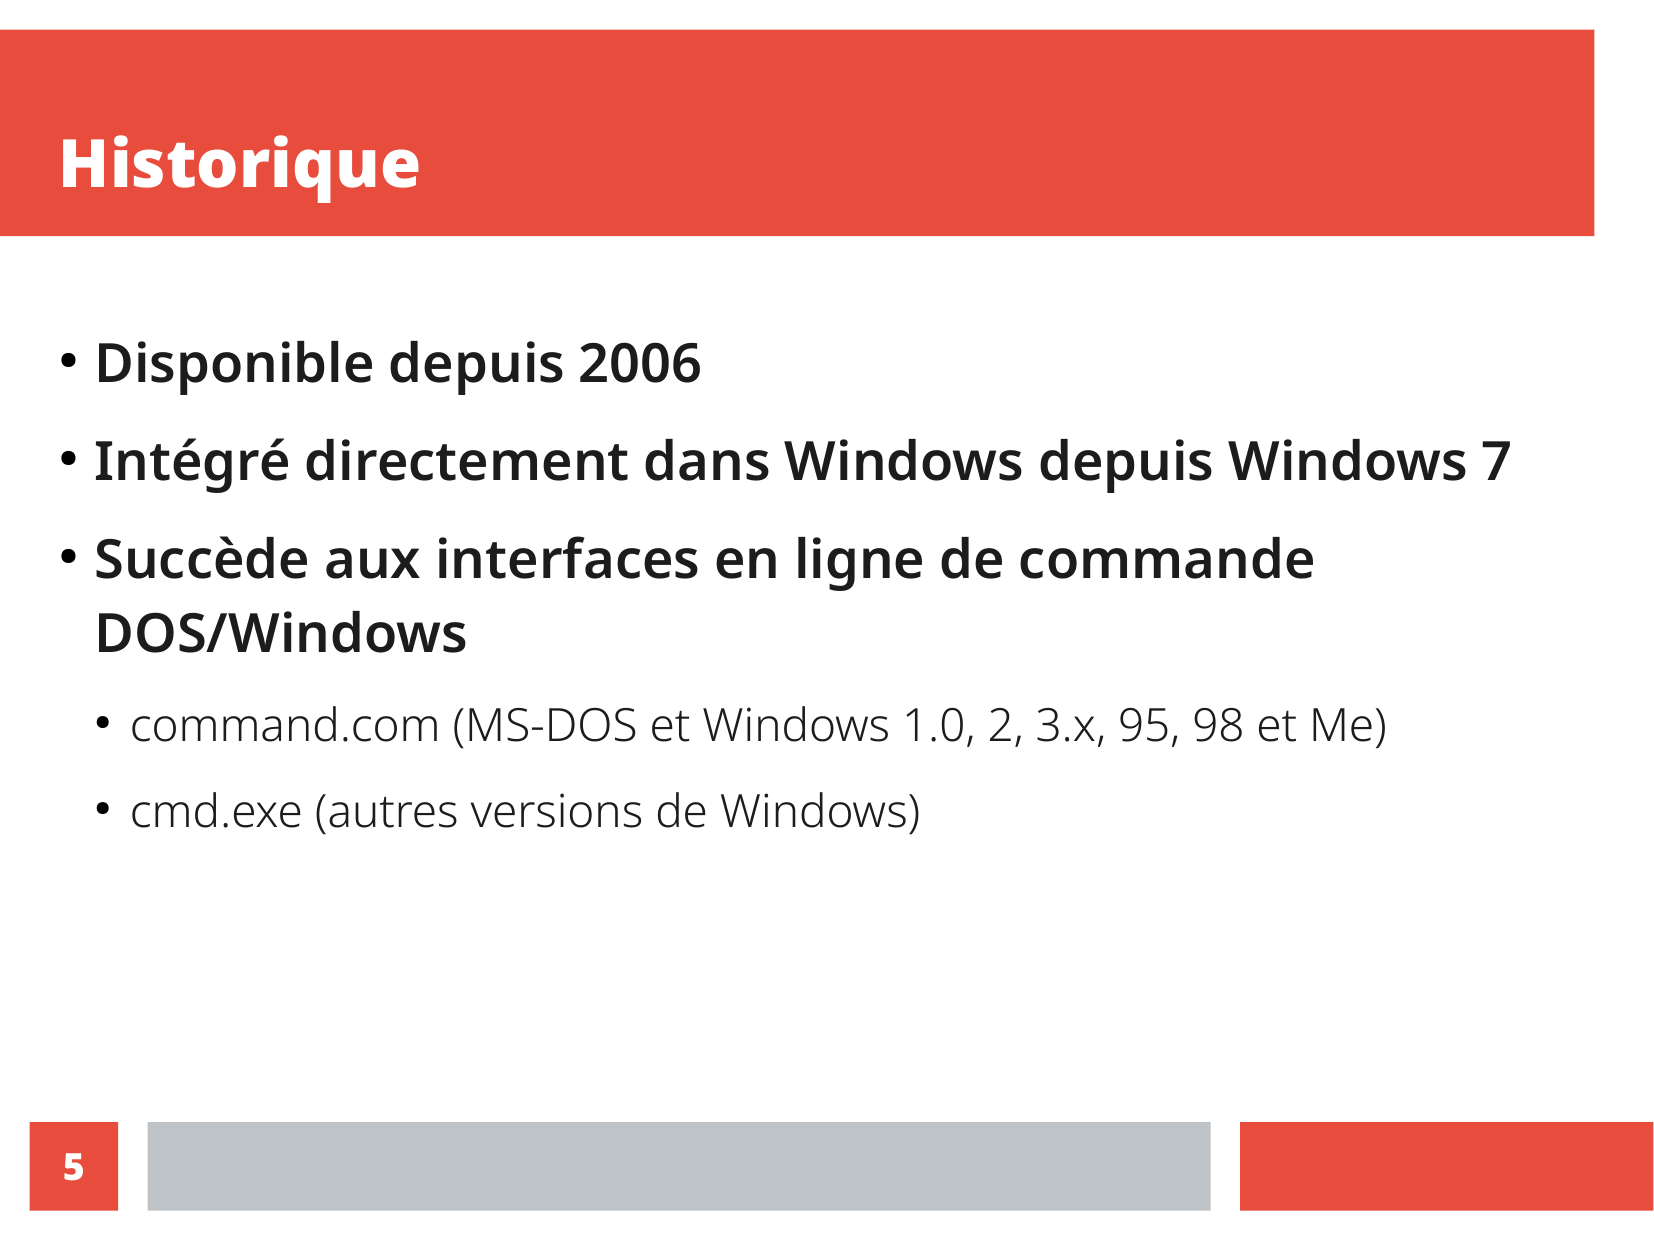

# Historique
Disponible depuis 2006
Intégré directement dans Windows depuis Windows 7
Succède aux interfaces en ligne de commande DOS/Windows
command.com (MS-DOS et Windows 1.0, 2, 3.x, 95, 98 et Me)
cmd.exe (autres versions de Windows)
5